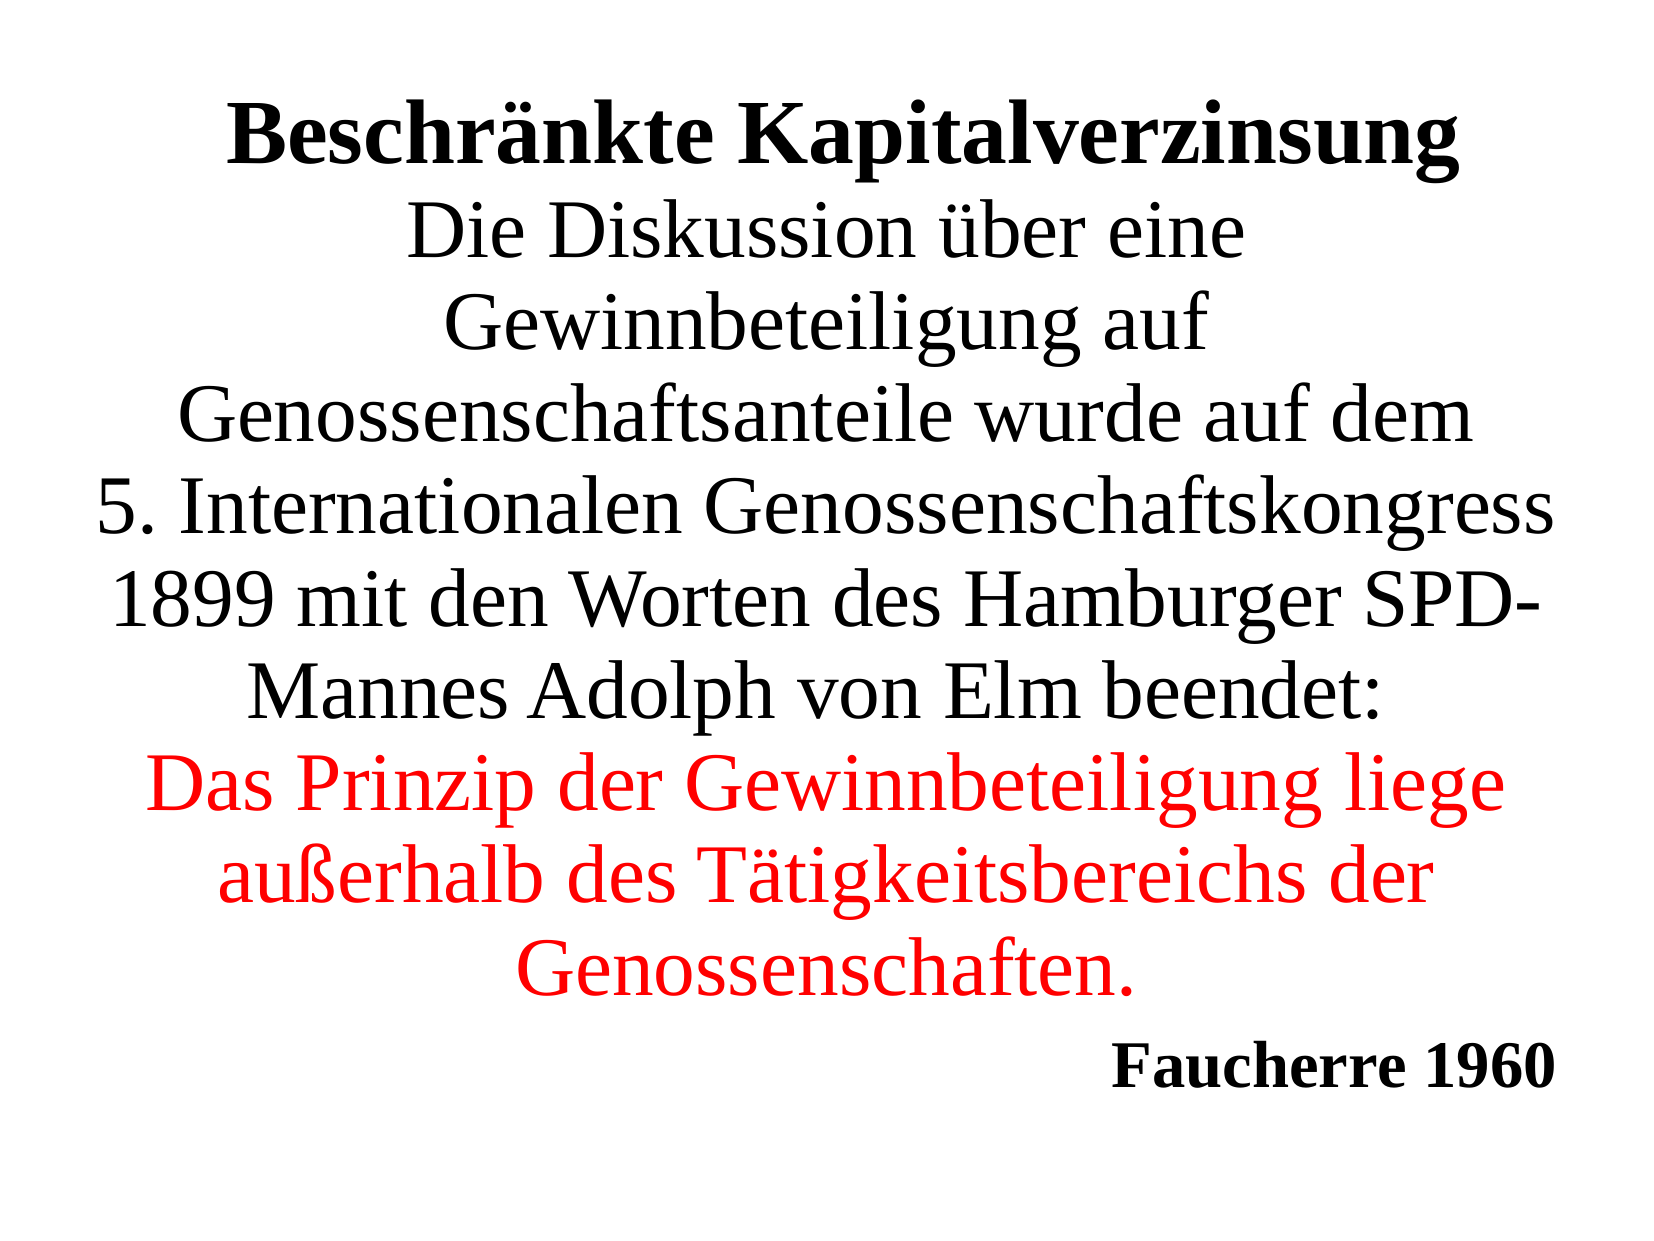

Beschränkte Kapitalverzinsung
Die Diskussion über eine Gewinnbeteiligung auf Genossenschaftsanteile wurde auf dem 5. Internationalen Genossenschaftskongress 1899 mit den Worten des Hamburger SPD-Mannes Adolph von Elm beendet:
Das Prinzip der Gewinnbeteiligung liege außerhalb des Tätigkeitsbereichs der Genossenschaften.
 Faucherre 1960